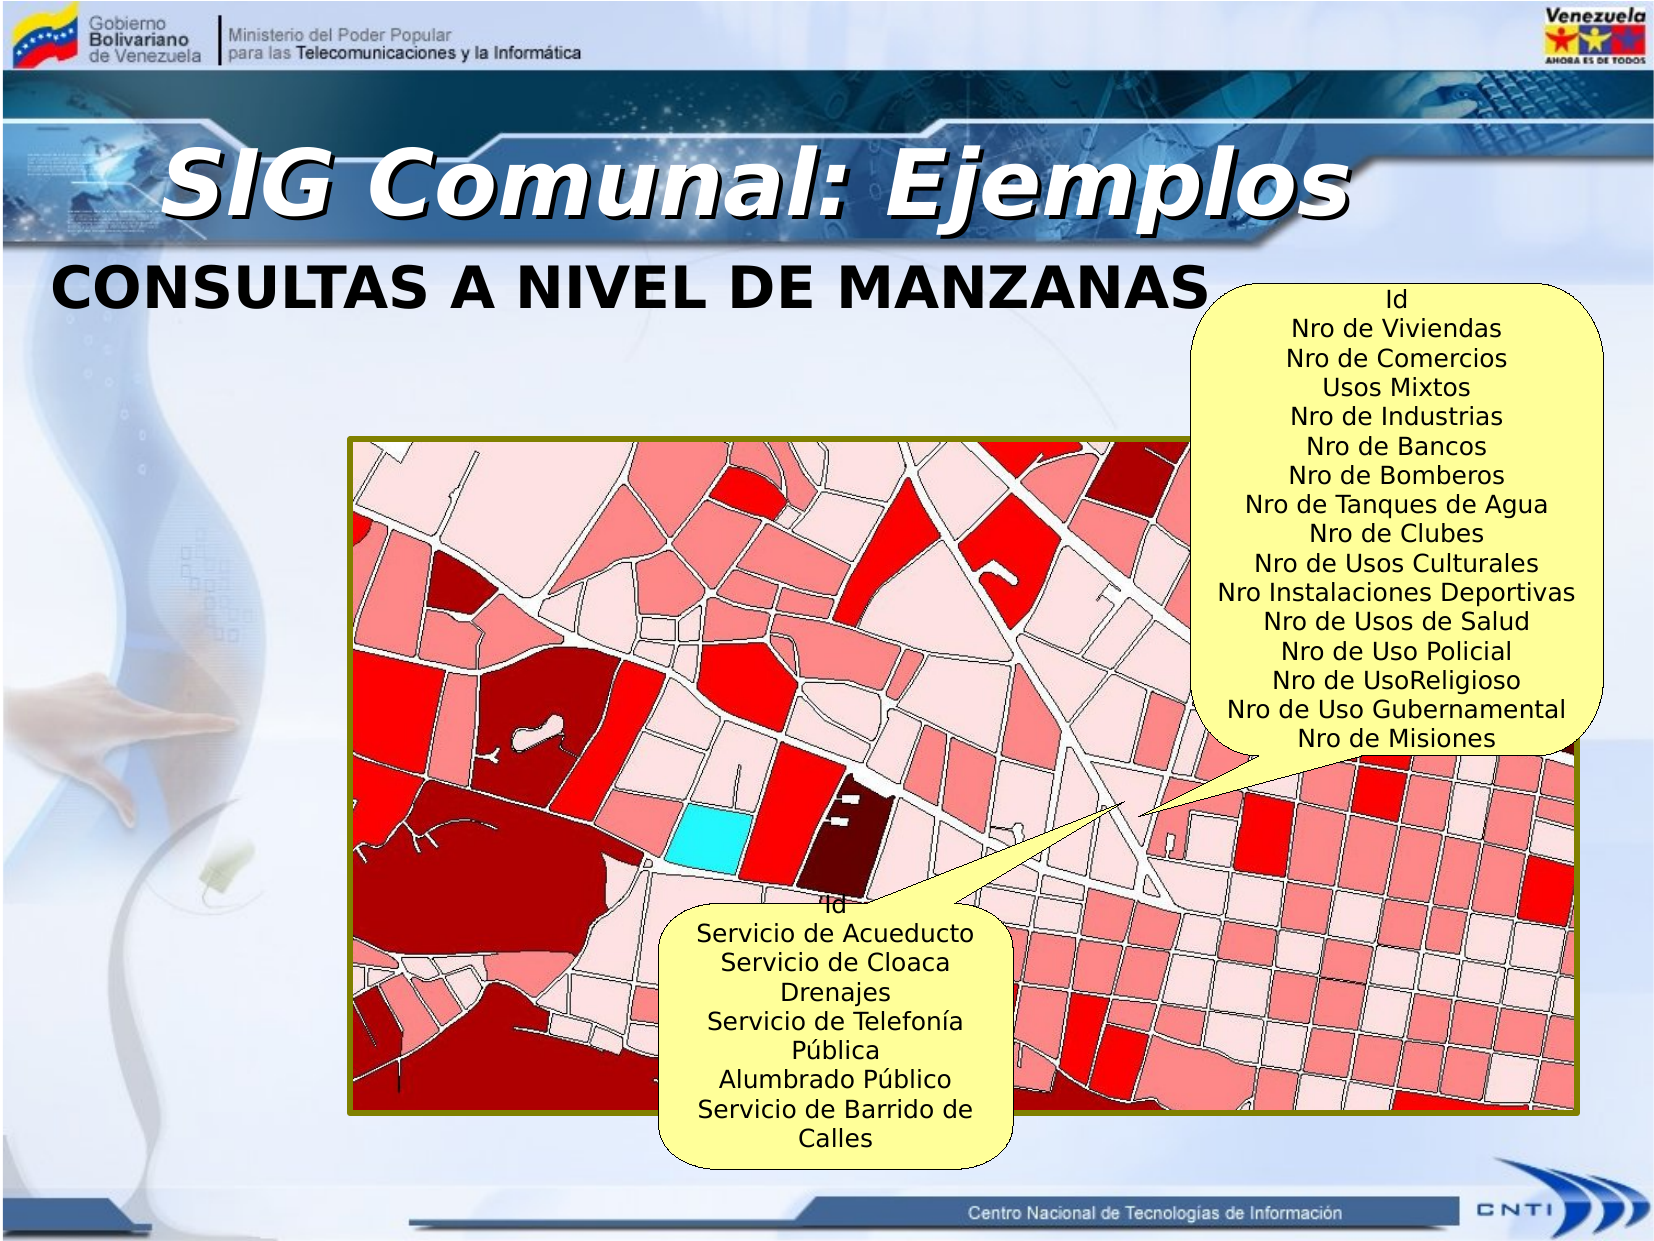

# SIG Comunal: Ejemplos
CONSULTAS A NIVEL DE MANZANAS
Id
Nro de Viviendas
Nro de Comercios
Usos Mixtos
Nro de Industrias
Nro de Bancos
Nro de Bomberos
Nro de Tanques de Agua
Nro de Clubes
Nro de Usos Culturales
Nro Instalaciones Deportivas
Nro de Usos de Salud
Nro de Uso Policial
Nro de UsoReligioso
Nro de Uso Gubernamental
Nro de Misiones
Id
Servicio de Acueducto
Servicio de Cloaca
Drenajes
Servicio de Telefonía Pública
Alumbrado Público
Servicio de Barrido de Calles